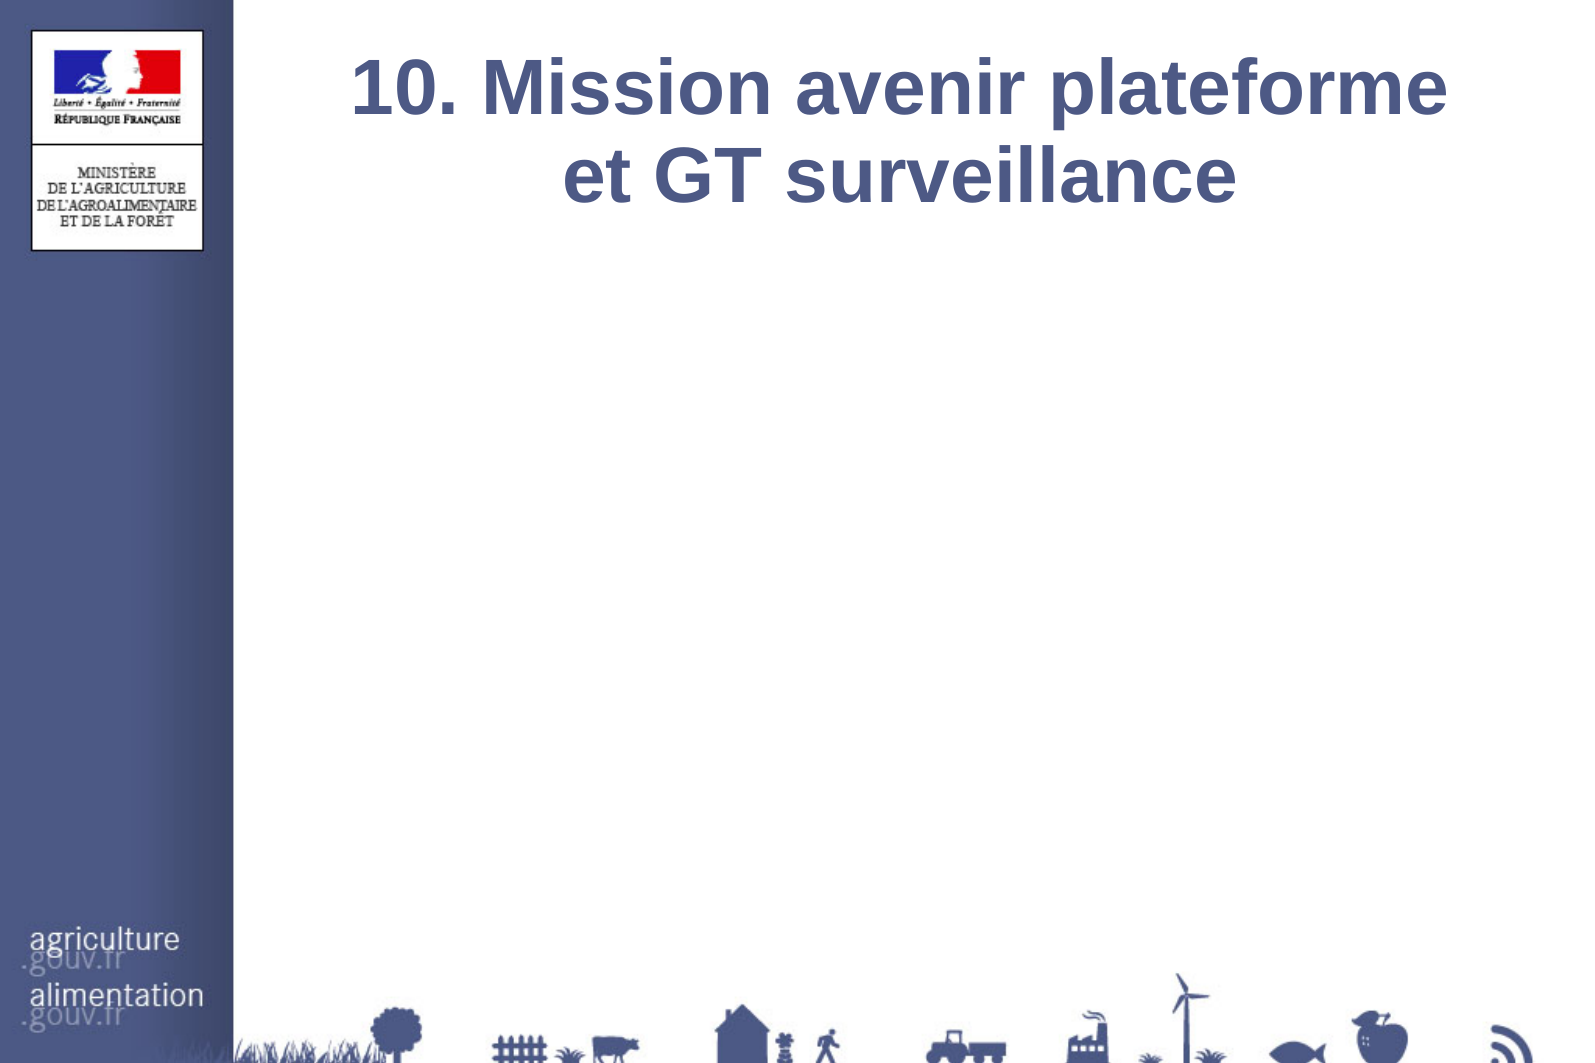

# 10. Mission avenir plateforme et GT surveillance